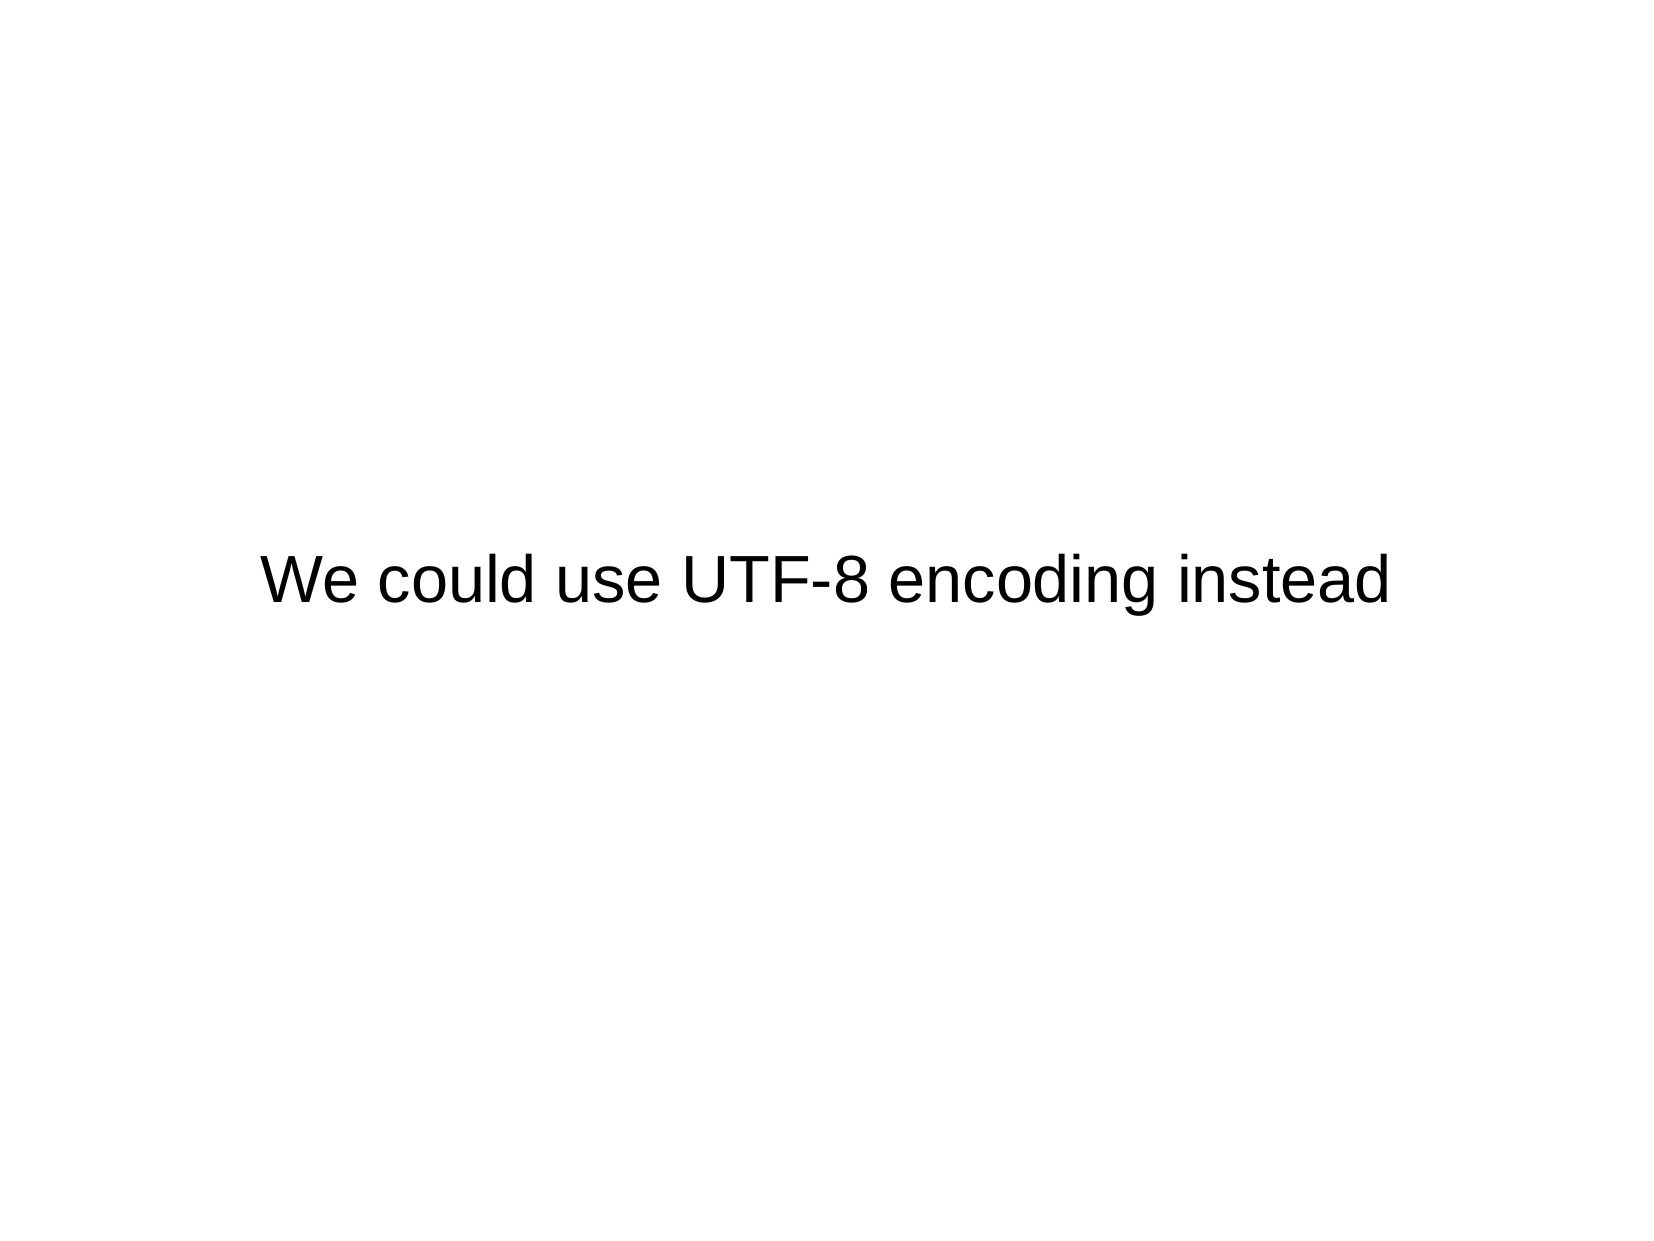

# We could use UTF-8 encoding instead